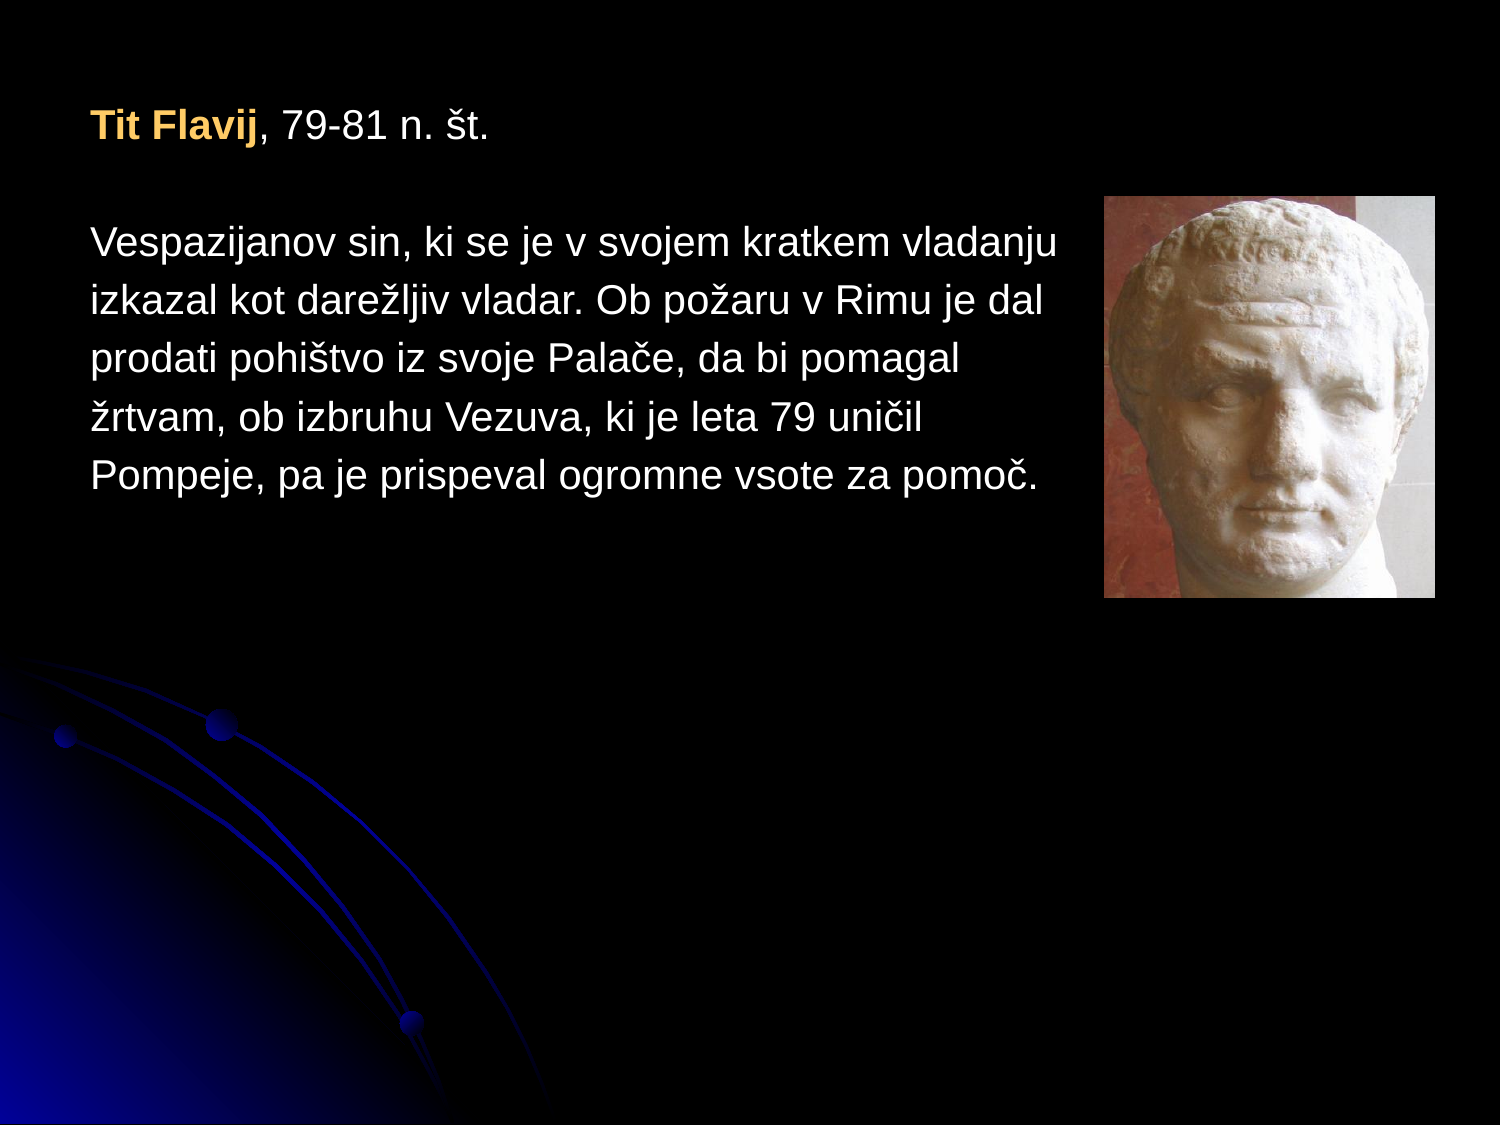

# Tit Flavij, 79-81 n. št.
Vespazijanov sin, ki se je v svojem kratkem vladanju
izkazal kot darežljiv vladar. Ob požaru v Rimu je dal
prodati pohištvo iz svoje Palače, da bi pomagal
žrtvam, ob izbruhu Vezuva, ki je leta 79 uničil
Pompeje, pa je prispeval ogromne vsote za pomoč.